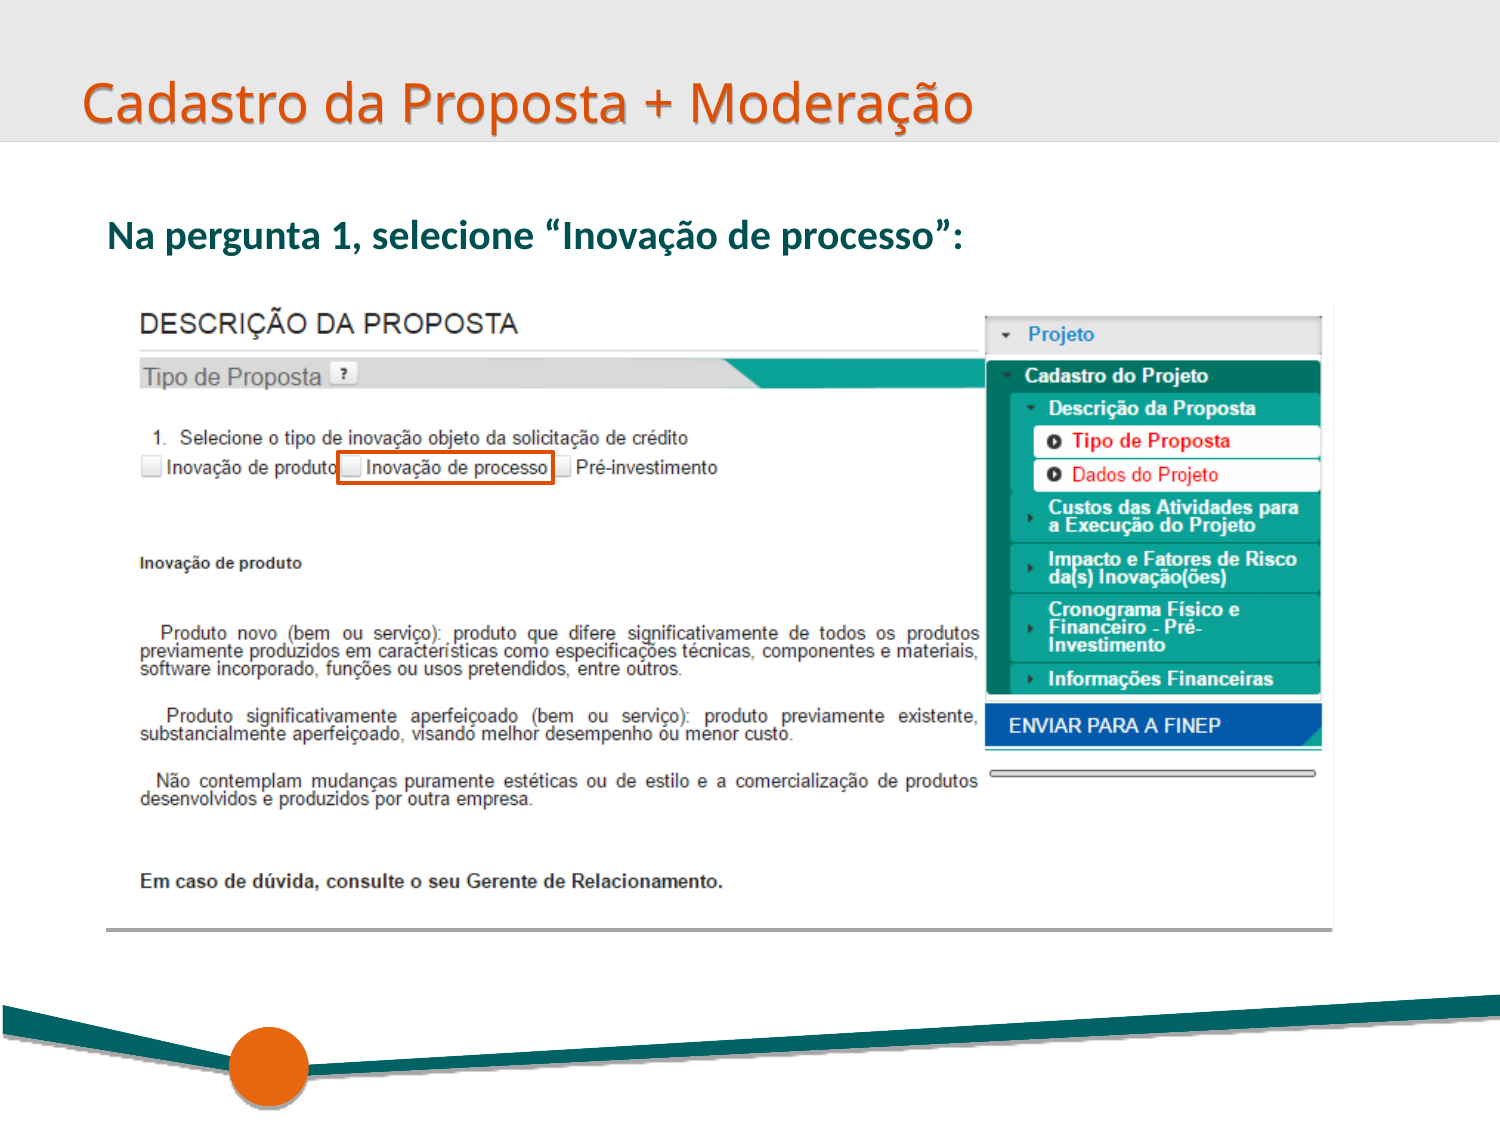

# Cadastro da Proposta + Moderação
 Na pergunta 1, selecione “Inovação de processo”: